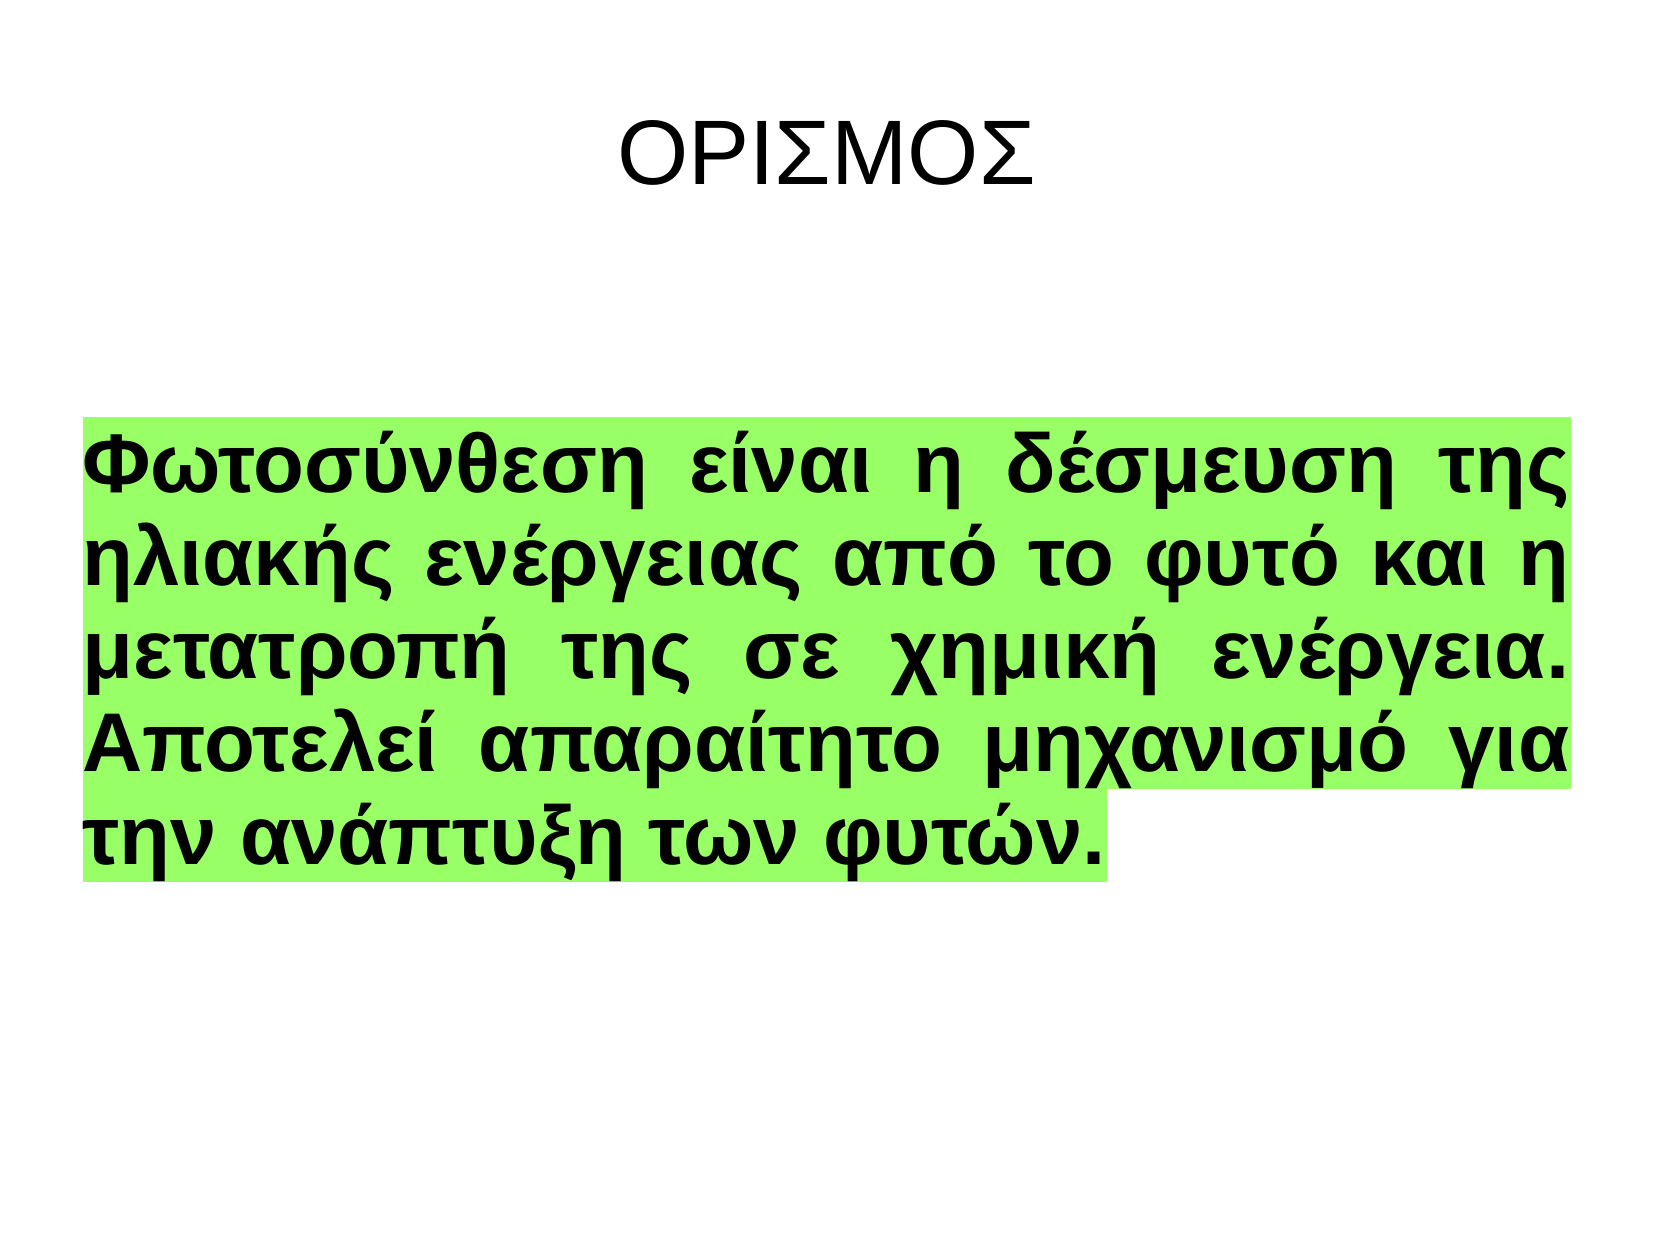

# ΟΡΙΣΜΟΣ
Φωτοσύνθεση είναι η δέσμευση της ηλιακής ενέργειας από το φυτό και η μετατροπή της σε χημική ενέργεια. Αποτελεί απαραίτητο μηχανισμό για την ανάπτυξη των φυτών.